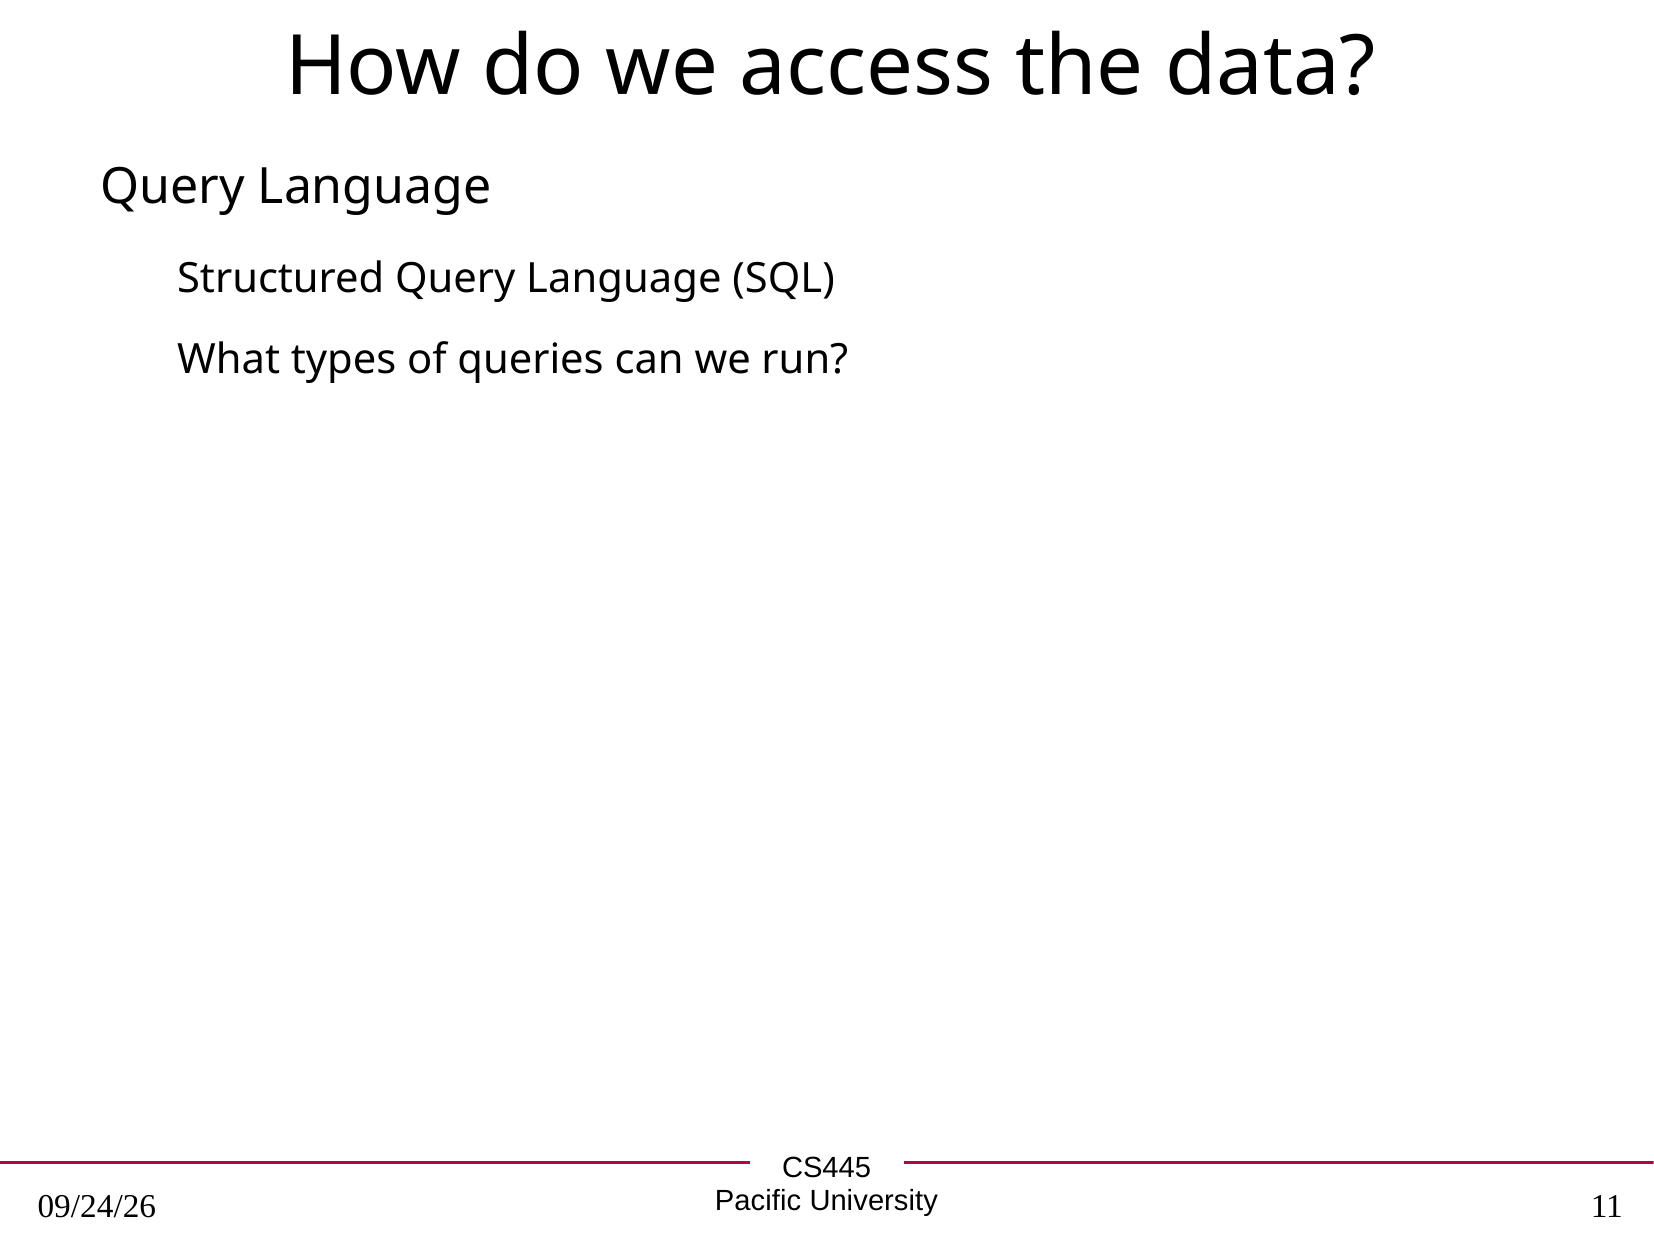

# How do we access the data?
Query Language
Structured Query Language (SQL)
What types of queries can we run?